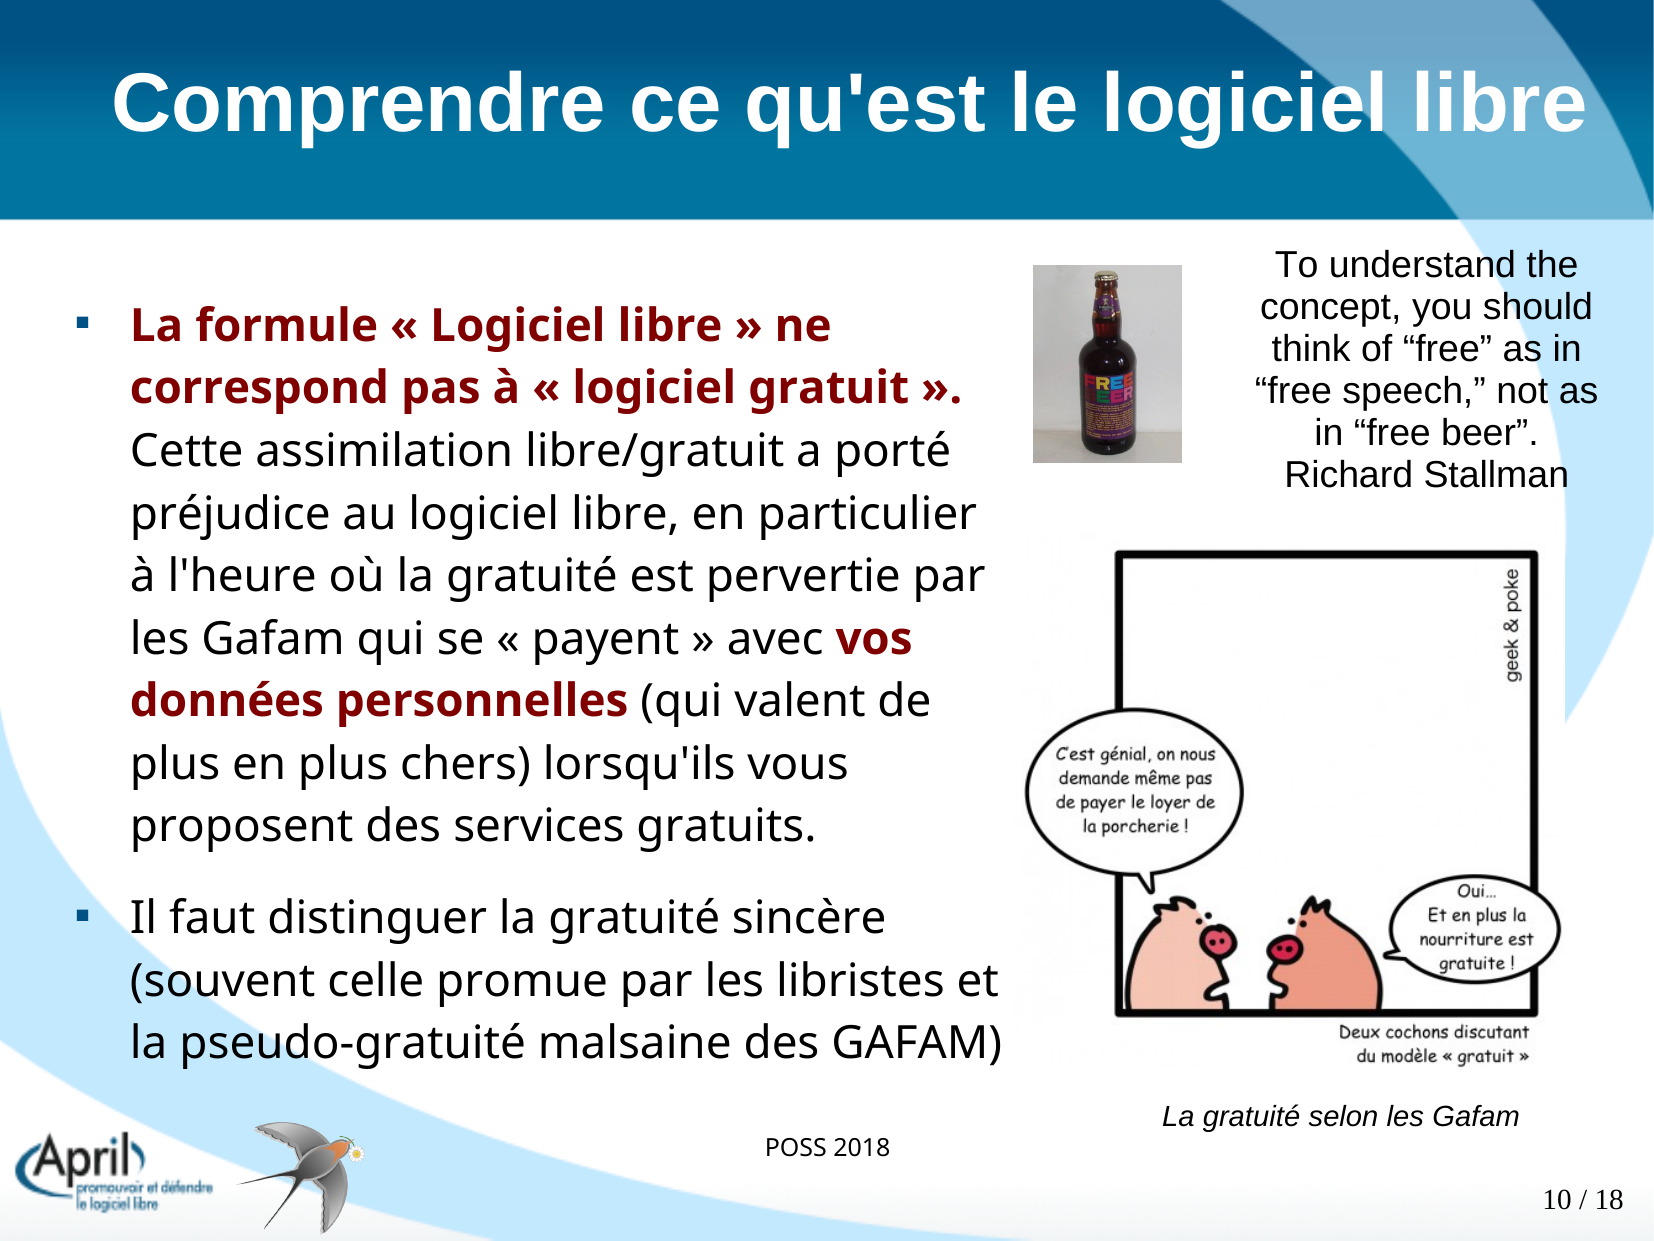

Comprendre ce qu'est le logiciel libre
To understand the concept, you should think of “free” as in “free speech,” not as in “free beer”. Richard Stallman
# La formule « Logiciel libre » ne correspond pas à « logiciel gratuit ». Cette assimilation libre/gratuit a porté préjudice au logiciel libre, en particulier à l'heure où la gratuité est pervertie par les Gafam qui se « payent » avec vos données personnelles (qui valent de plus en plus chers) lorsqu'ils vous proposent des services gratuits.
Il faut distinguer la gratuité sincère (souvent celle promue par les libristes et la pseudo-gratuité malsaine des GAFAM)
La gratuité selon les Gafam
POSS 2018
10